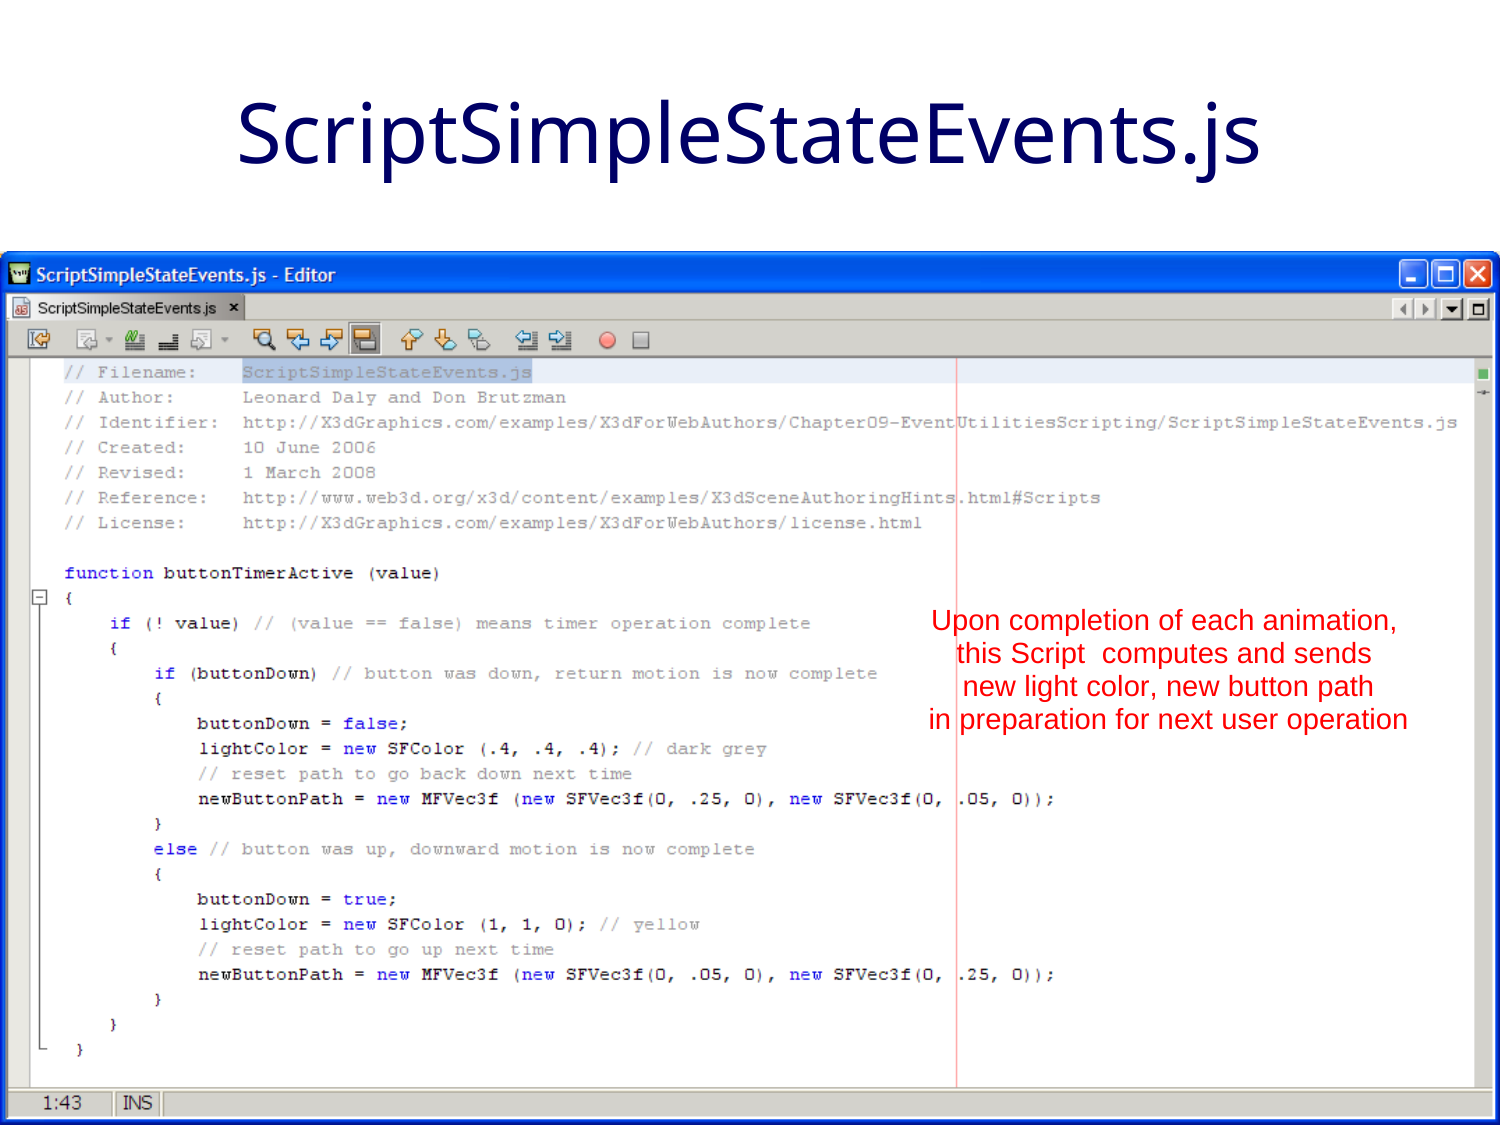

# ScriptSimpleStateEvents.js
Upon completion of each animation,
this Script computes and sends
new light color, new button path
in preparation for next user operation